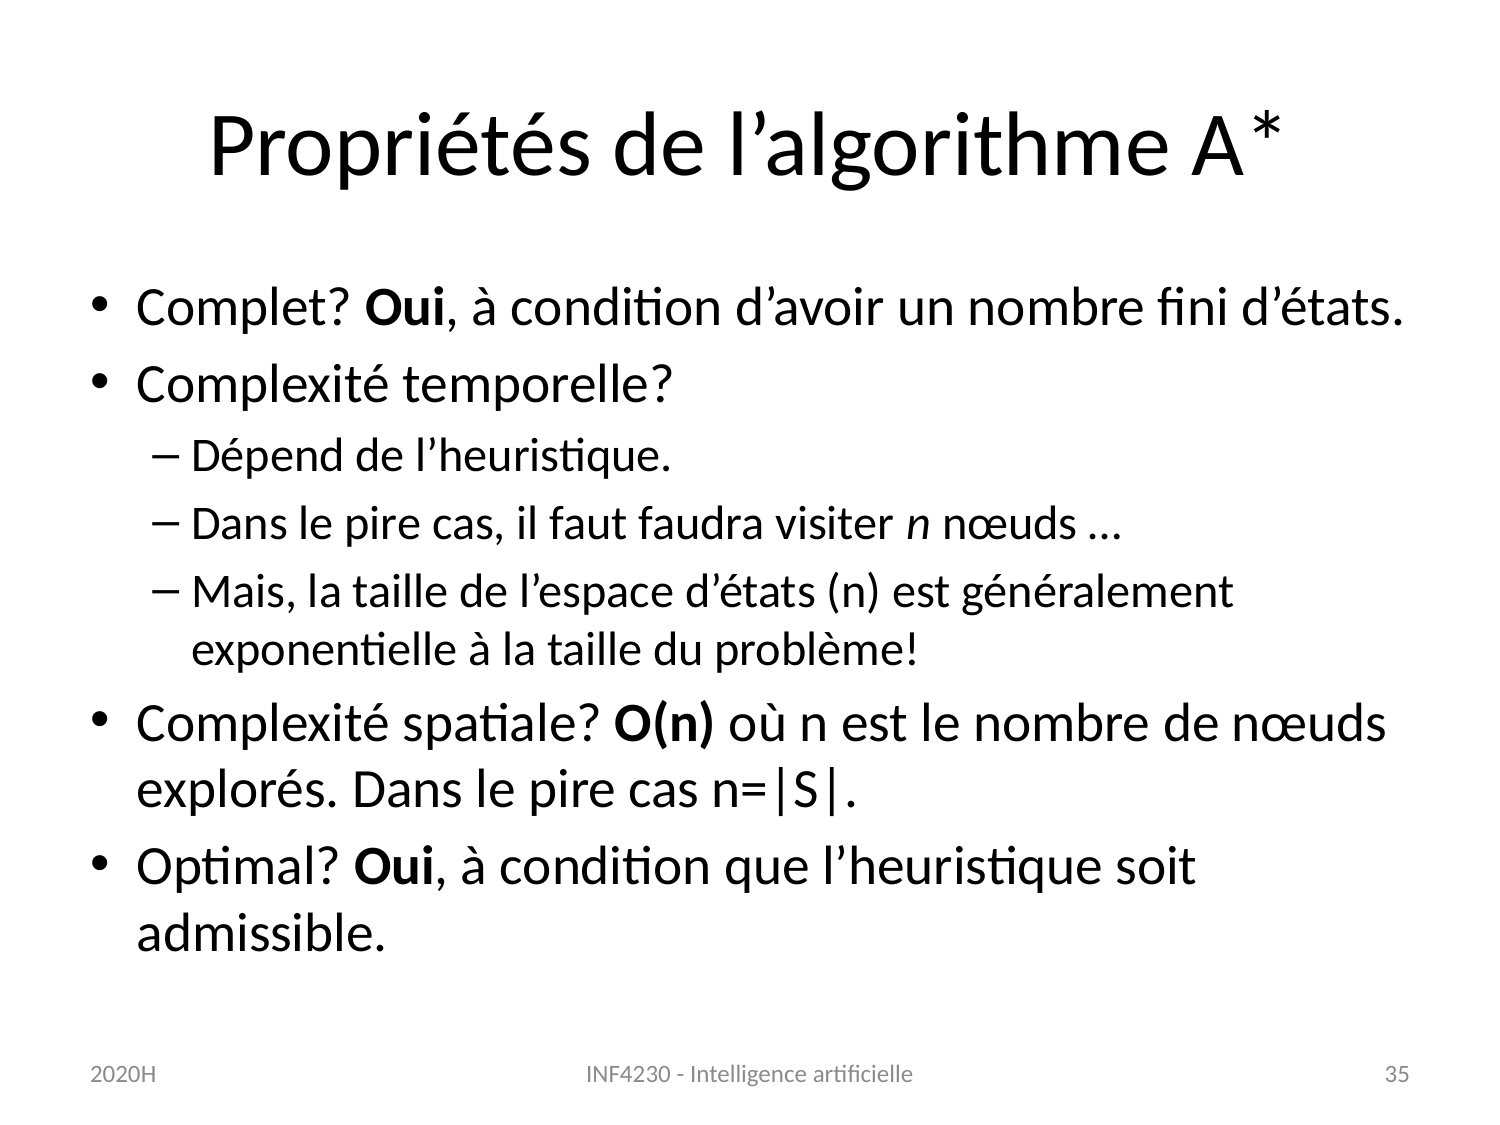

# Propriétés de l’algorithme A*
Complet? Oui, à condition d’avoir un nombre fini d’états.
Complexité temporelle?
Dépend de l’heuristique.
Dans le pire cas, il faut faudra visiter n nœuds …
Mais, la taille de l’espace d’états (n) est généralement exponentielle à la taille du problème!
Complexité spatiale? O(n) où n est le nombre de nœuds explorés. Dans le pire cas n=|S|.
Optimal? Oui, à condition que l’heuristique soit admissible.
2020H
INF4230 - Intelligence artificielle